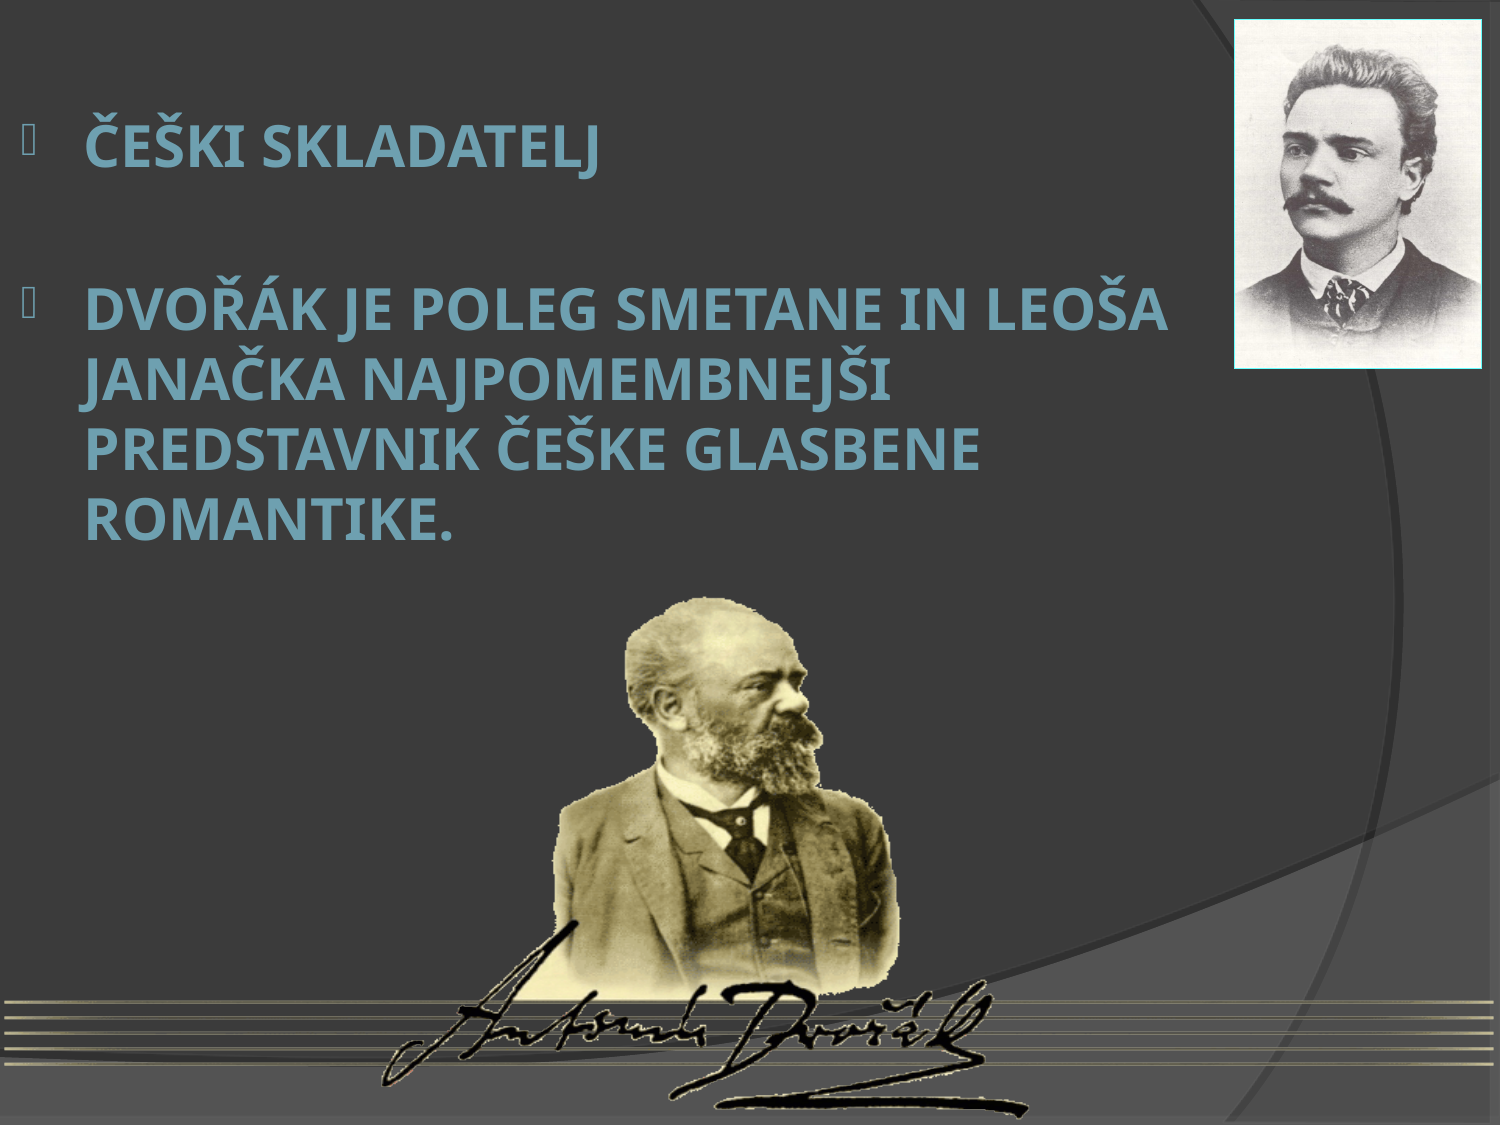

# ČEŠKI SKLADATELJ
DVOŘÁK JE POLEG SMETANE IN LEOŠA JANAČKA NAJPOMEMBNEJŠI PREDSTAVNIK ČEŠKE GLASBENE ROMANTIKE.